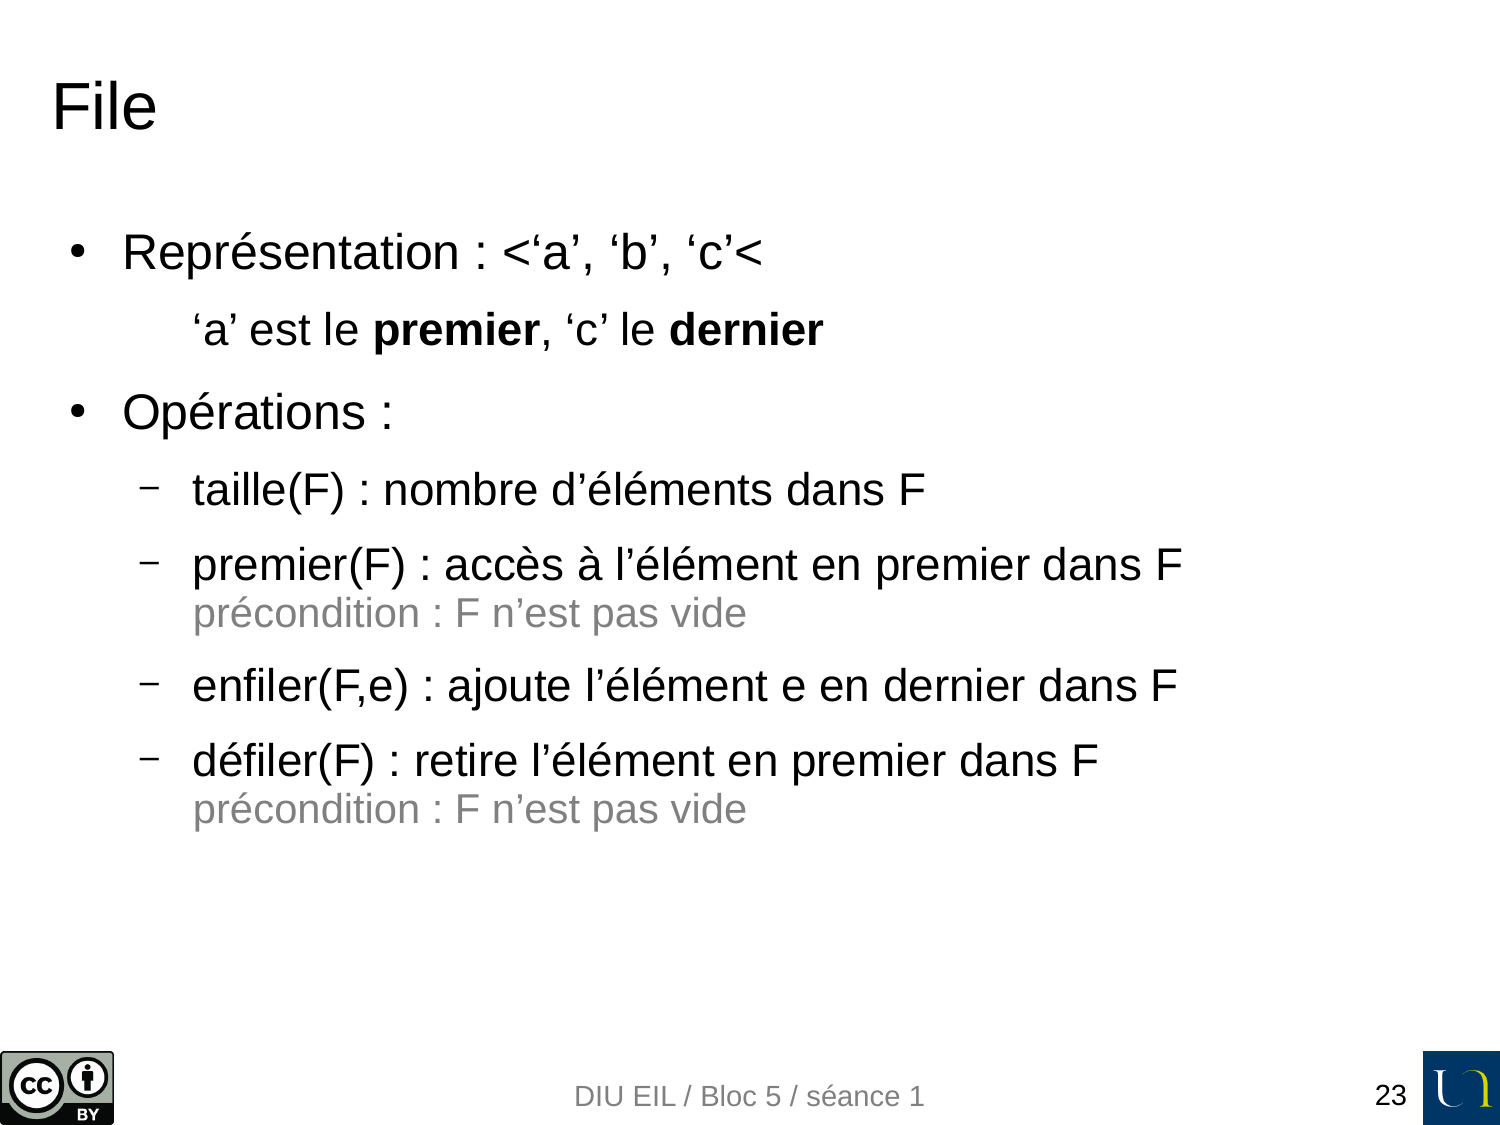

# File
Représentation : <‘a’, ‘b’, ‘c’<
‘a’ est le premier, ‘c’ le dernier
Opérations :
taille(F) : nombre d’éléments dans F
premier(F) : accès à l’élément en premier dans F
précondition : F n’est pas vide
enfiler(F,e) : ajoute l’élément e en dernier dans F
défiler(F) : retire l’élément en premier dans F
précondition : F n’est pas vide
23